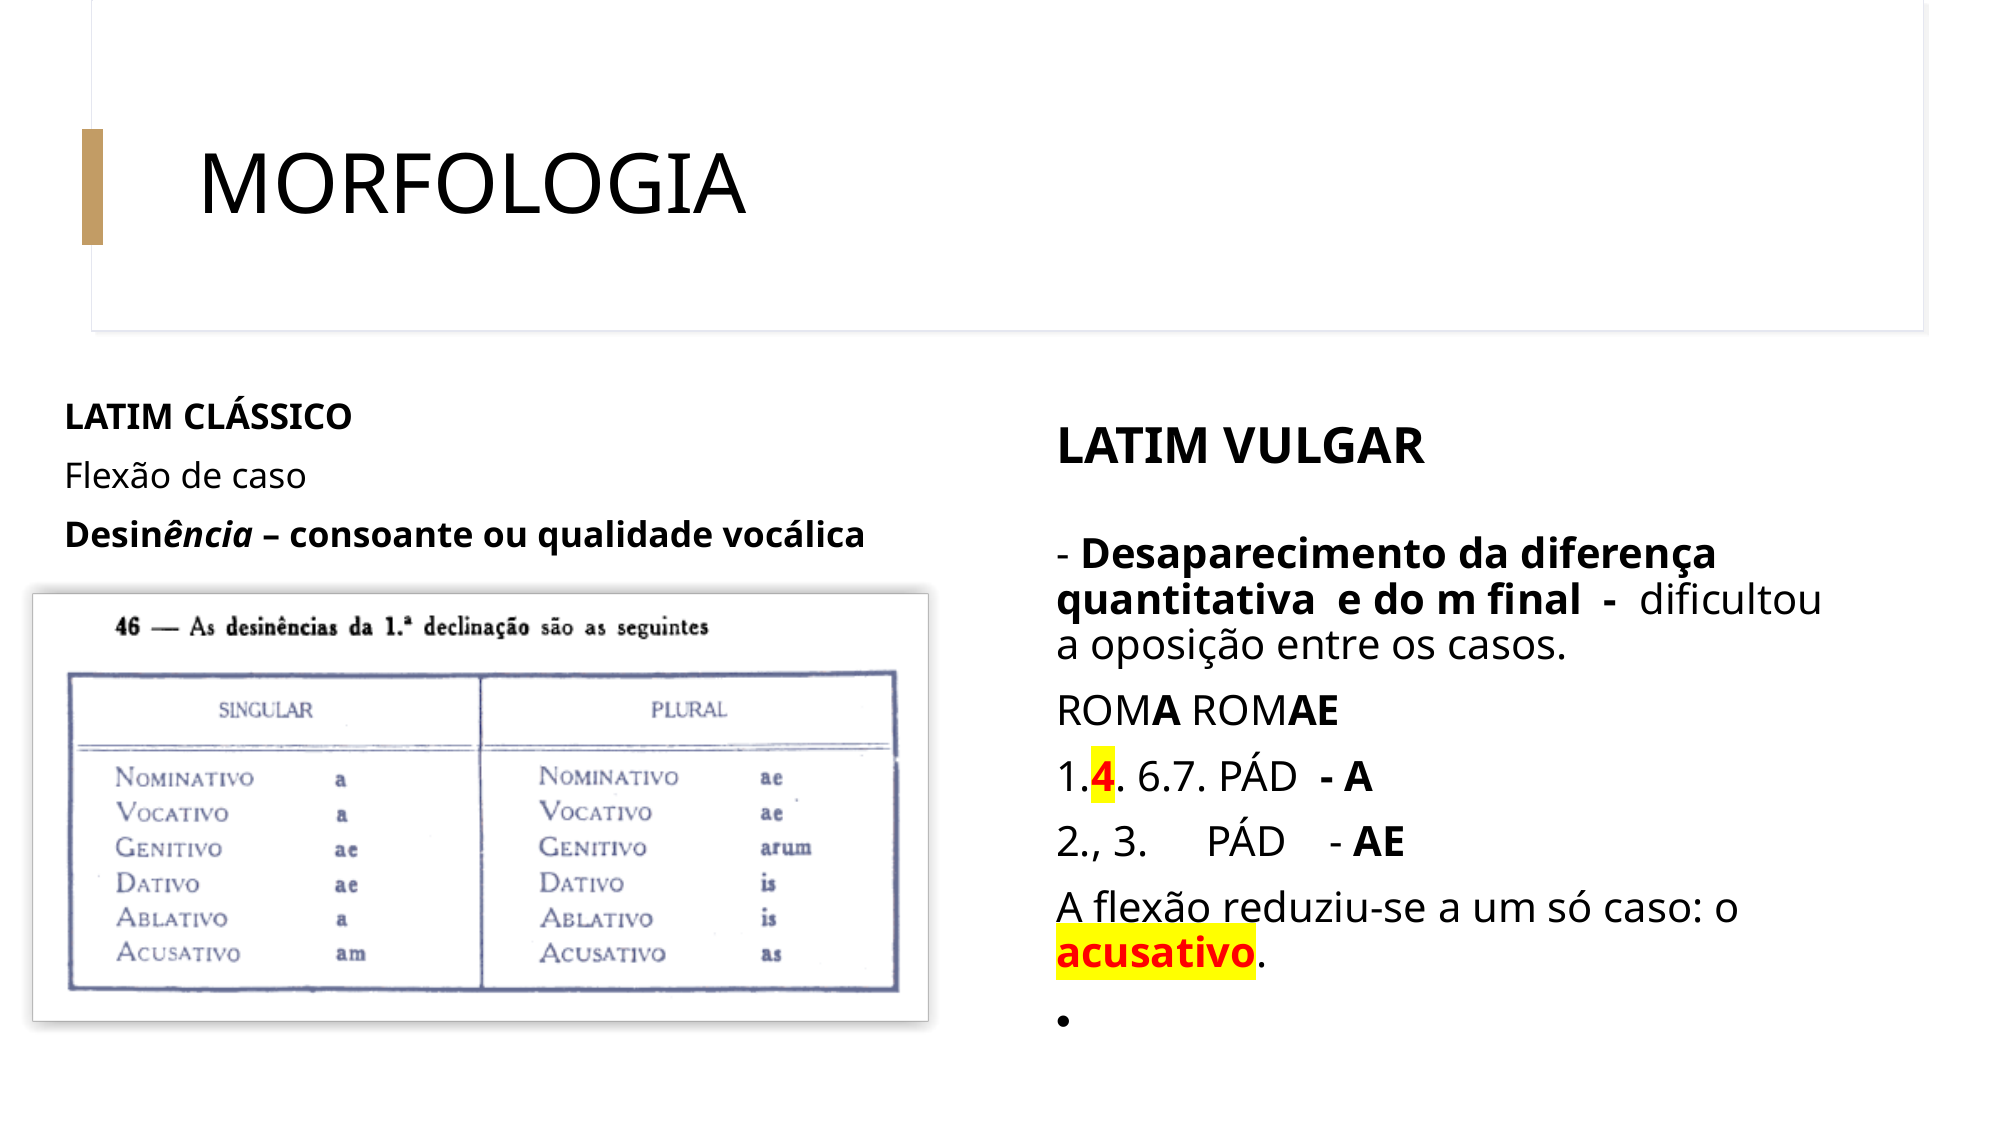

# MORFOLOGIA
LATIM CLÁSSICO
Flexão de caso
Desinência – consoante ou qualidade vocálica
LATIM VULGAR
- Desaparecimento da diferença quantitativa e do m final - dificultou a oposição entre os casos.
ROMA ROMAE
1.4. 6.7. PÁD - A
2., 3. 	PÁD - AE
A flexão reduziu-se a um só caso: o acusativo.